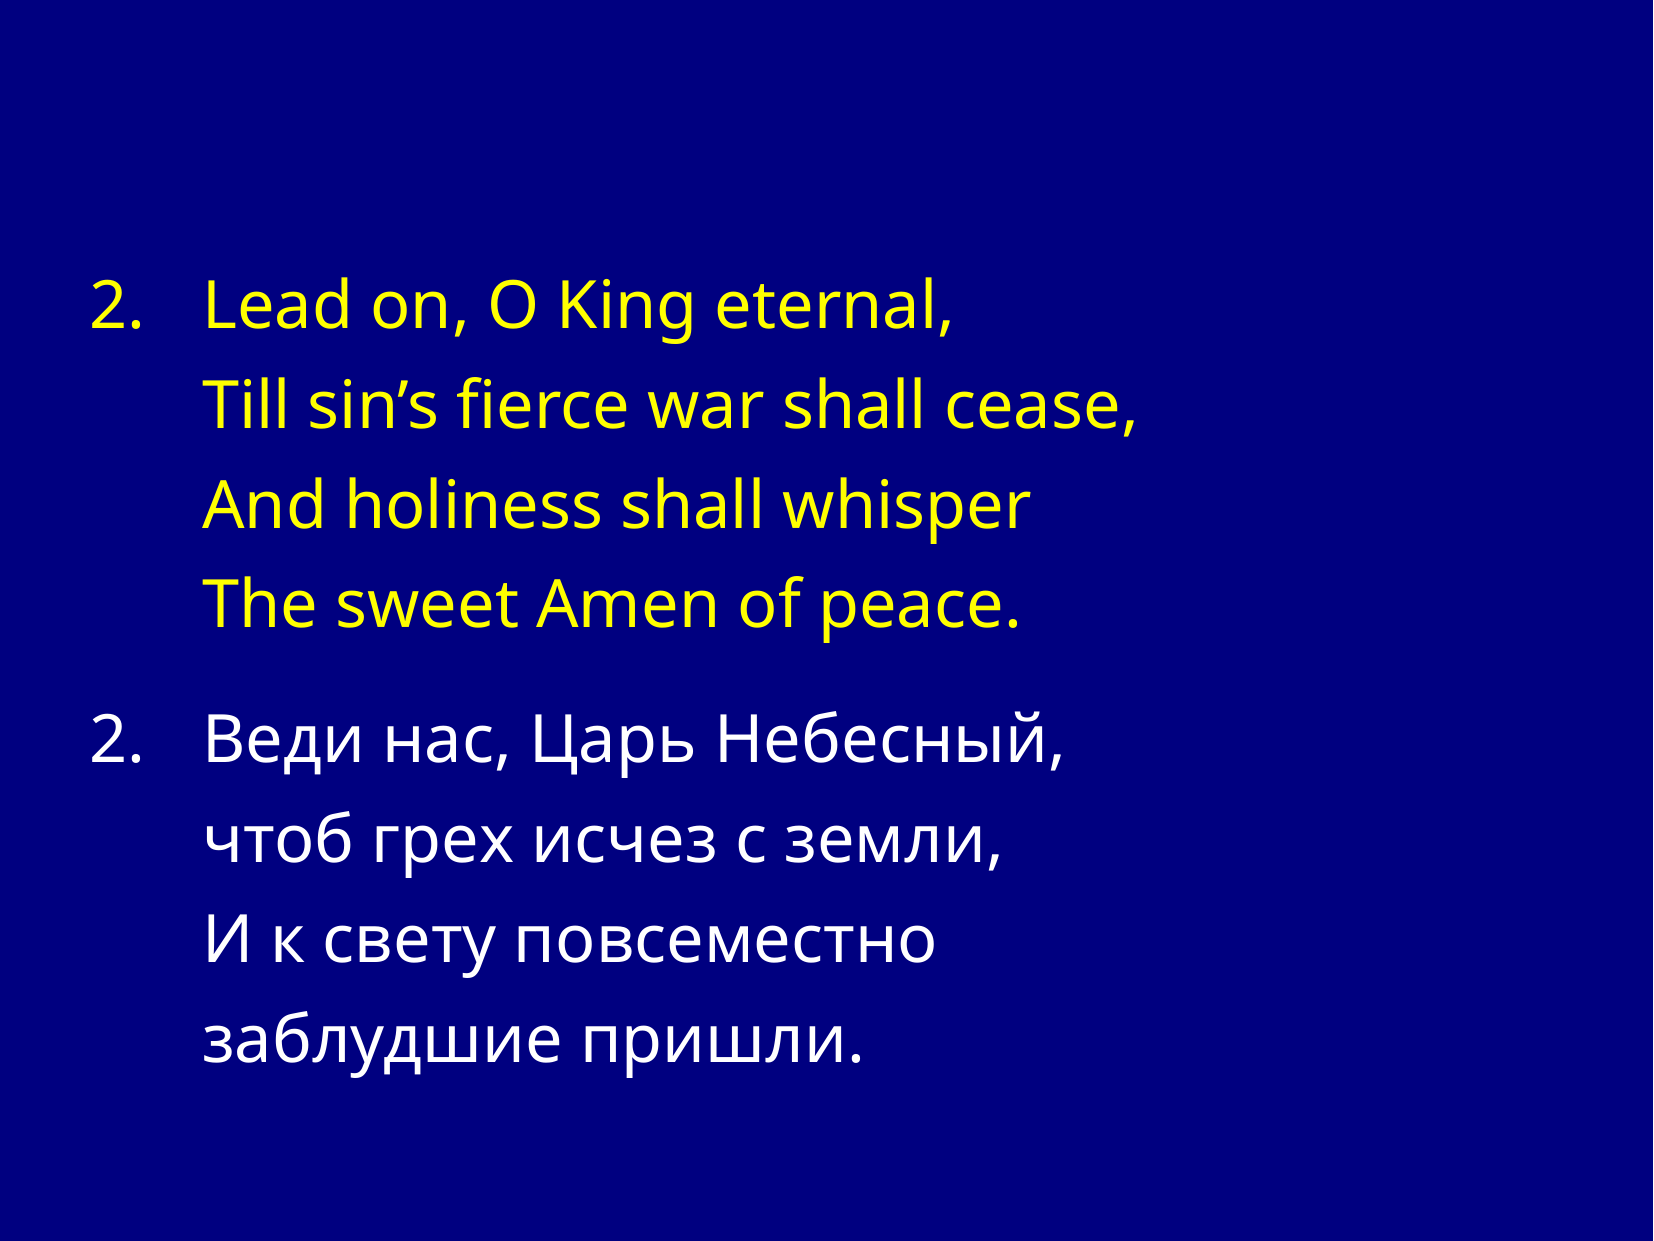

2.	Lead on, O King eternal,
	Till sin’s fierce war shall cease,
	And holiness shall whisper
	The sweet Amen of peace.
2.	Веди нас, Царь Небесный,
	чтоб грех исчез с земли,
	И к свету повсеместно
	заблудшие пришли.